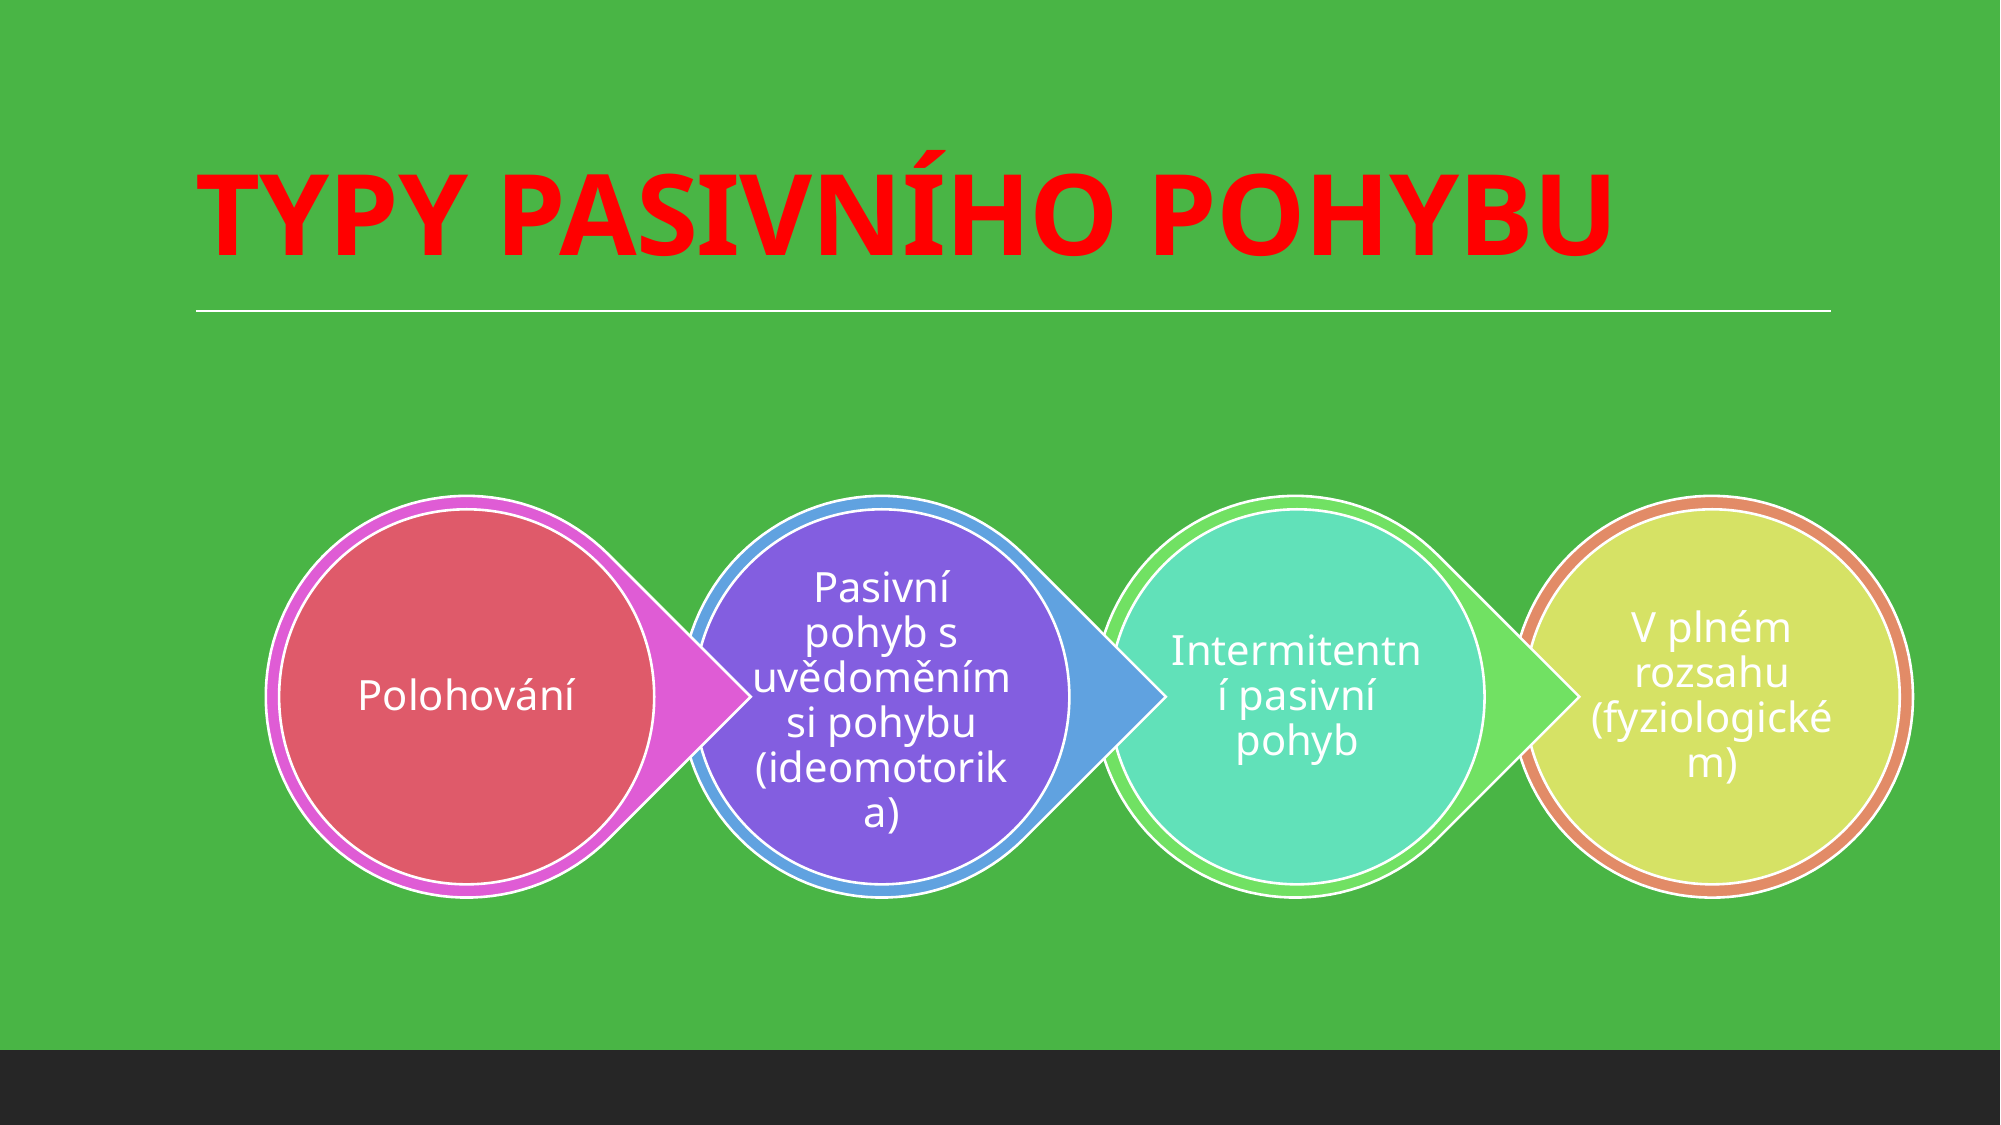

# TYPY PASIVNÍHO POHYBU
Polohování
Pasivní pohyb s uvědoměním si pohybu (ideomotorika)
Intermitentní pasivní pohyb
V plném rozsahu (fyziologickém)